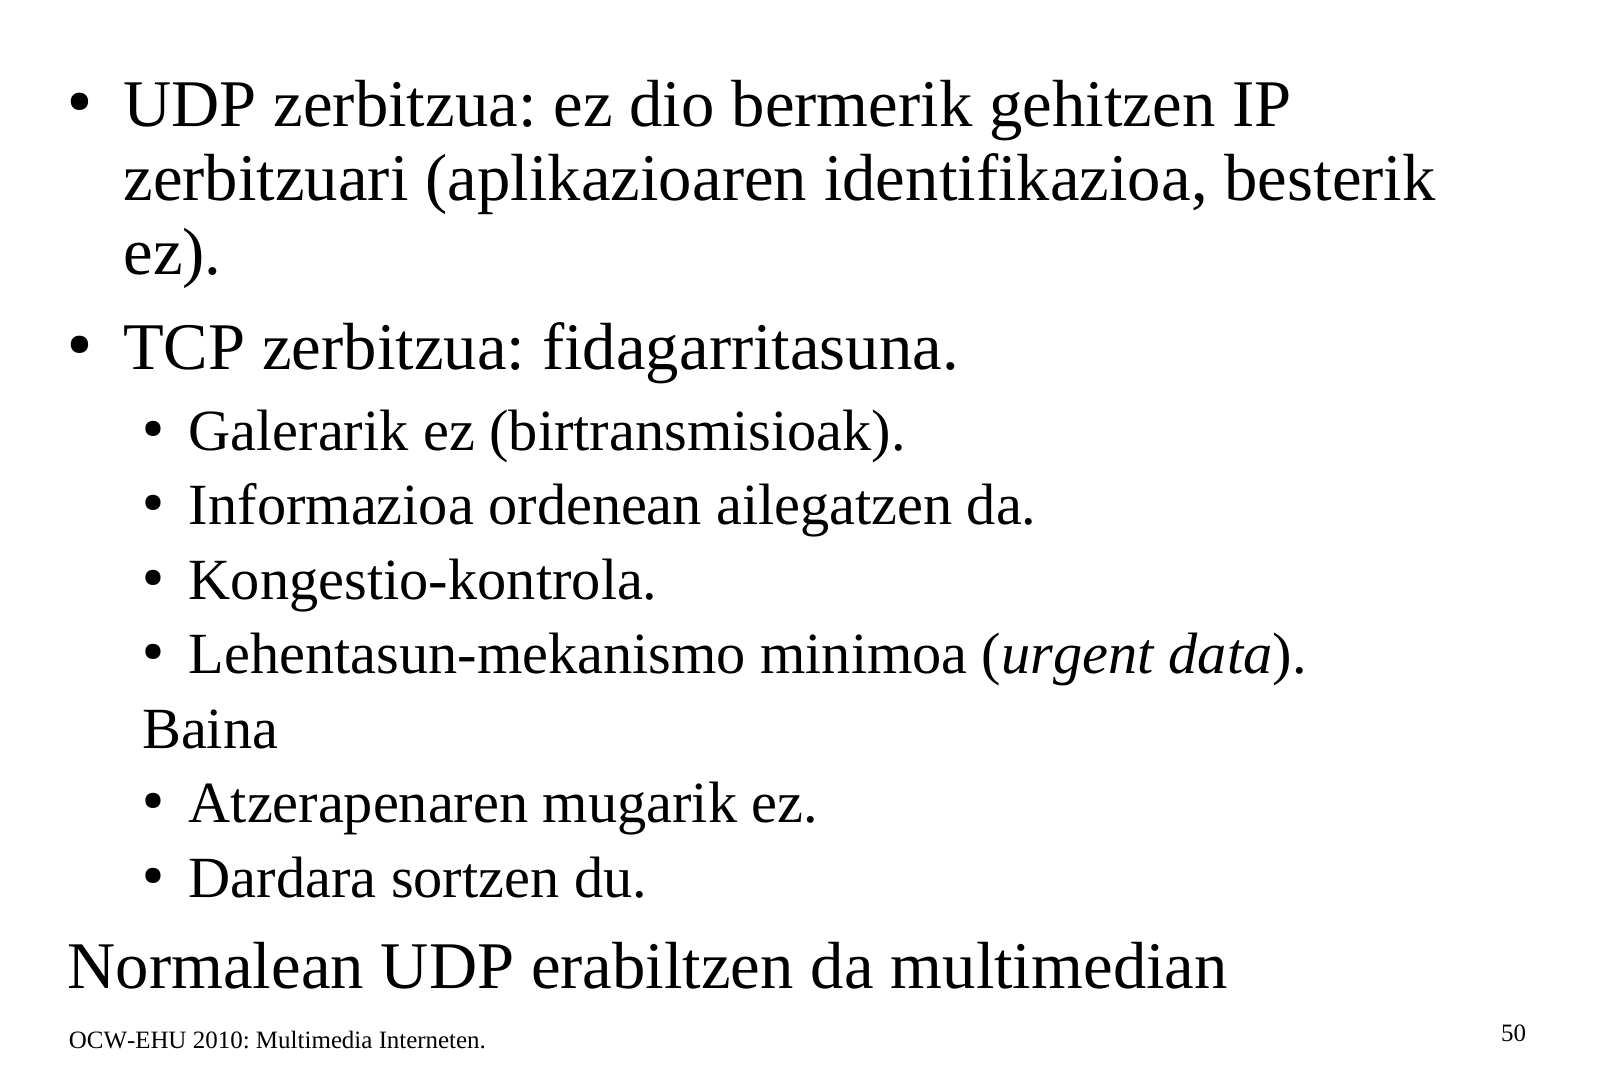

# UDP zerbitzua: ez dio bermerik gehitzen IP zerbitzuari (aplikazioaren identifikazioa, besterik ez).
TCP zerbitzua: fidagarritasuna.
Galerarik ez (birtransmisioak).
Informazioa ordenean ailegatzen da.
Kongestio-kontrola.
Lehentasun-mekanismo minimoa (urgent data).
Baina
Atzerapenaren mugarik ez.
Dardara sortzen du.
Normalean UDP erabiltzen da multimedian
50